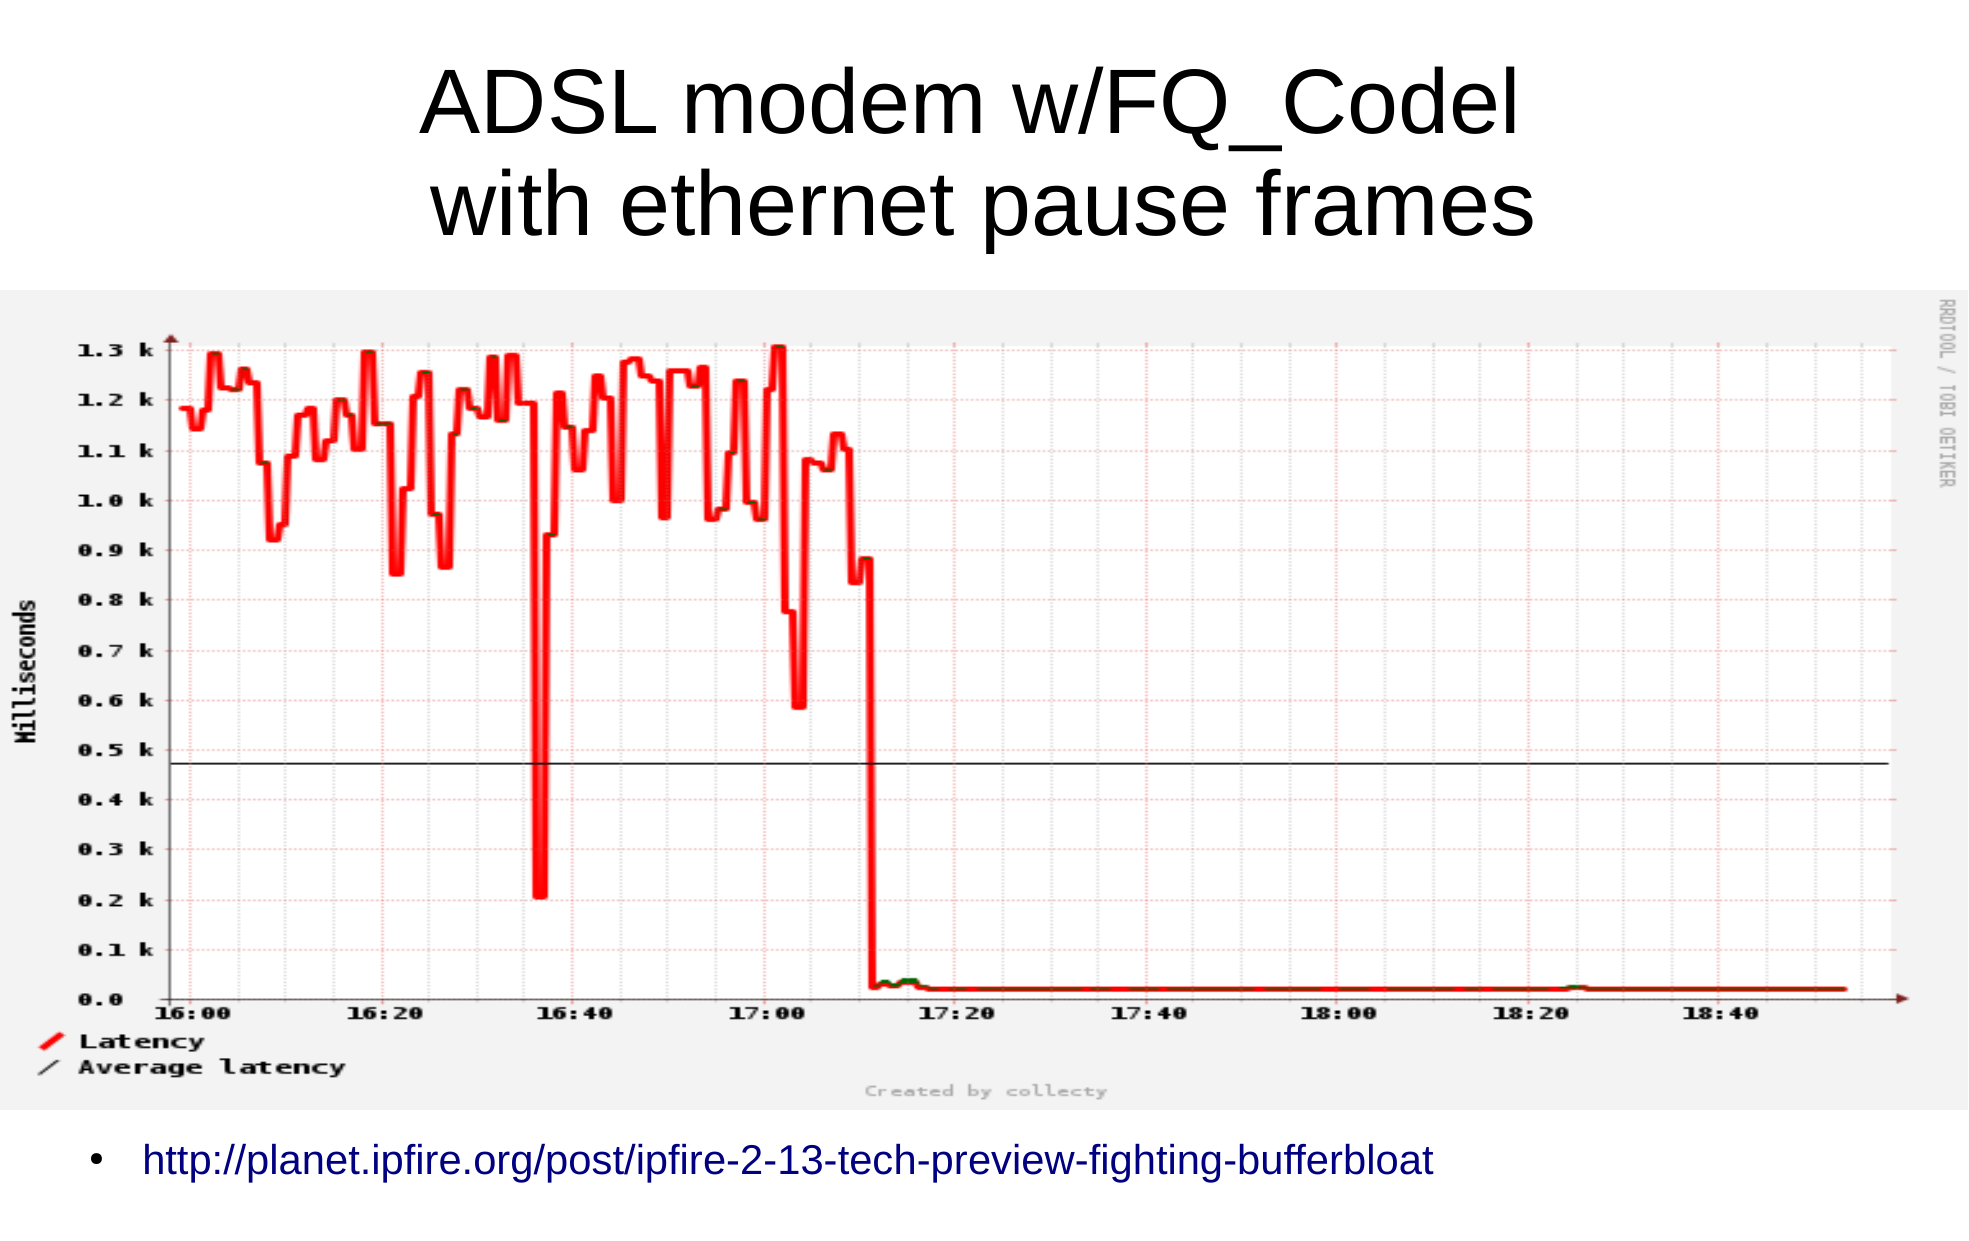

# ADSL modem w/FQ_Codel with ethernet pause frames
http://planet.ipfire.org/post/ipfire-2-13-tech-preview-fighting-bufferbloat